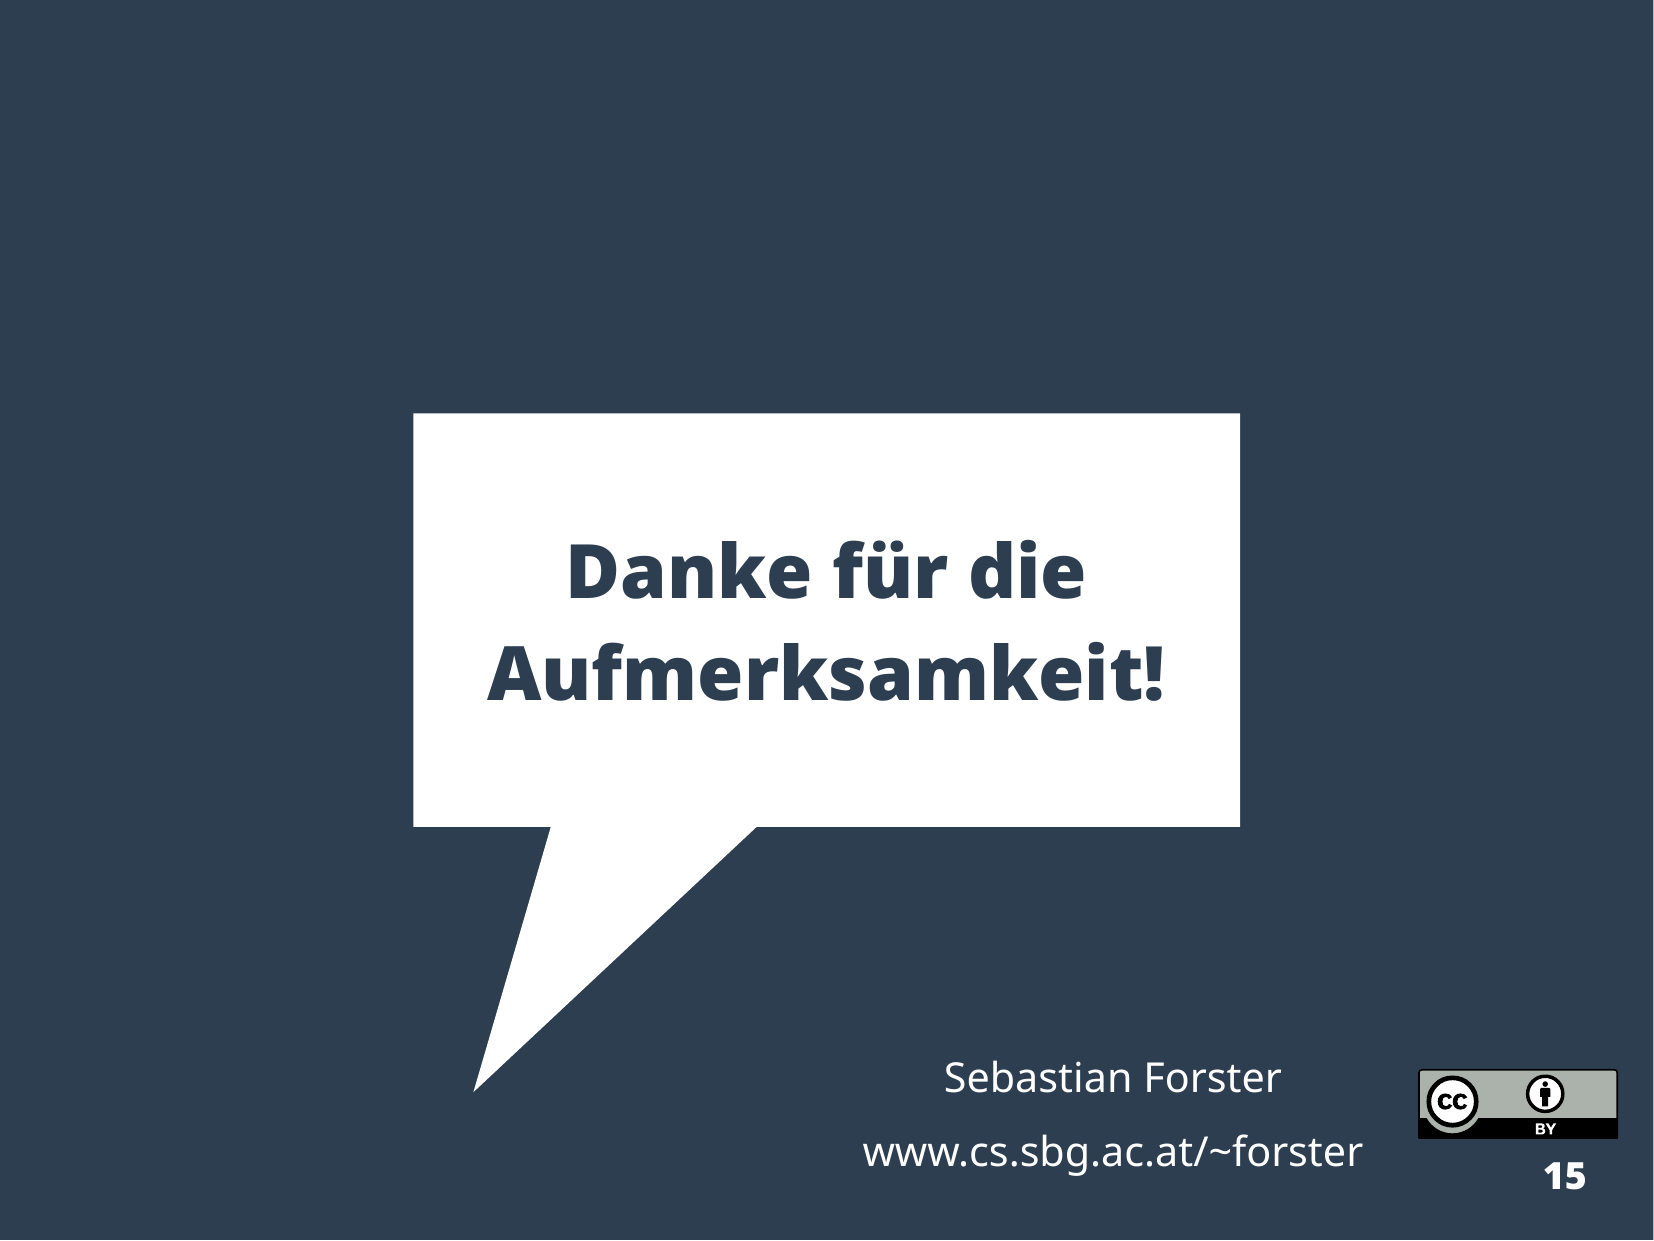

# Danke für die Aufmerksamkeit!
Sebastian Forster
www.cs.sbg.ac.at/~forster
15